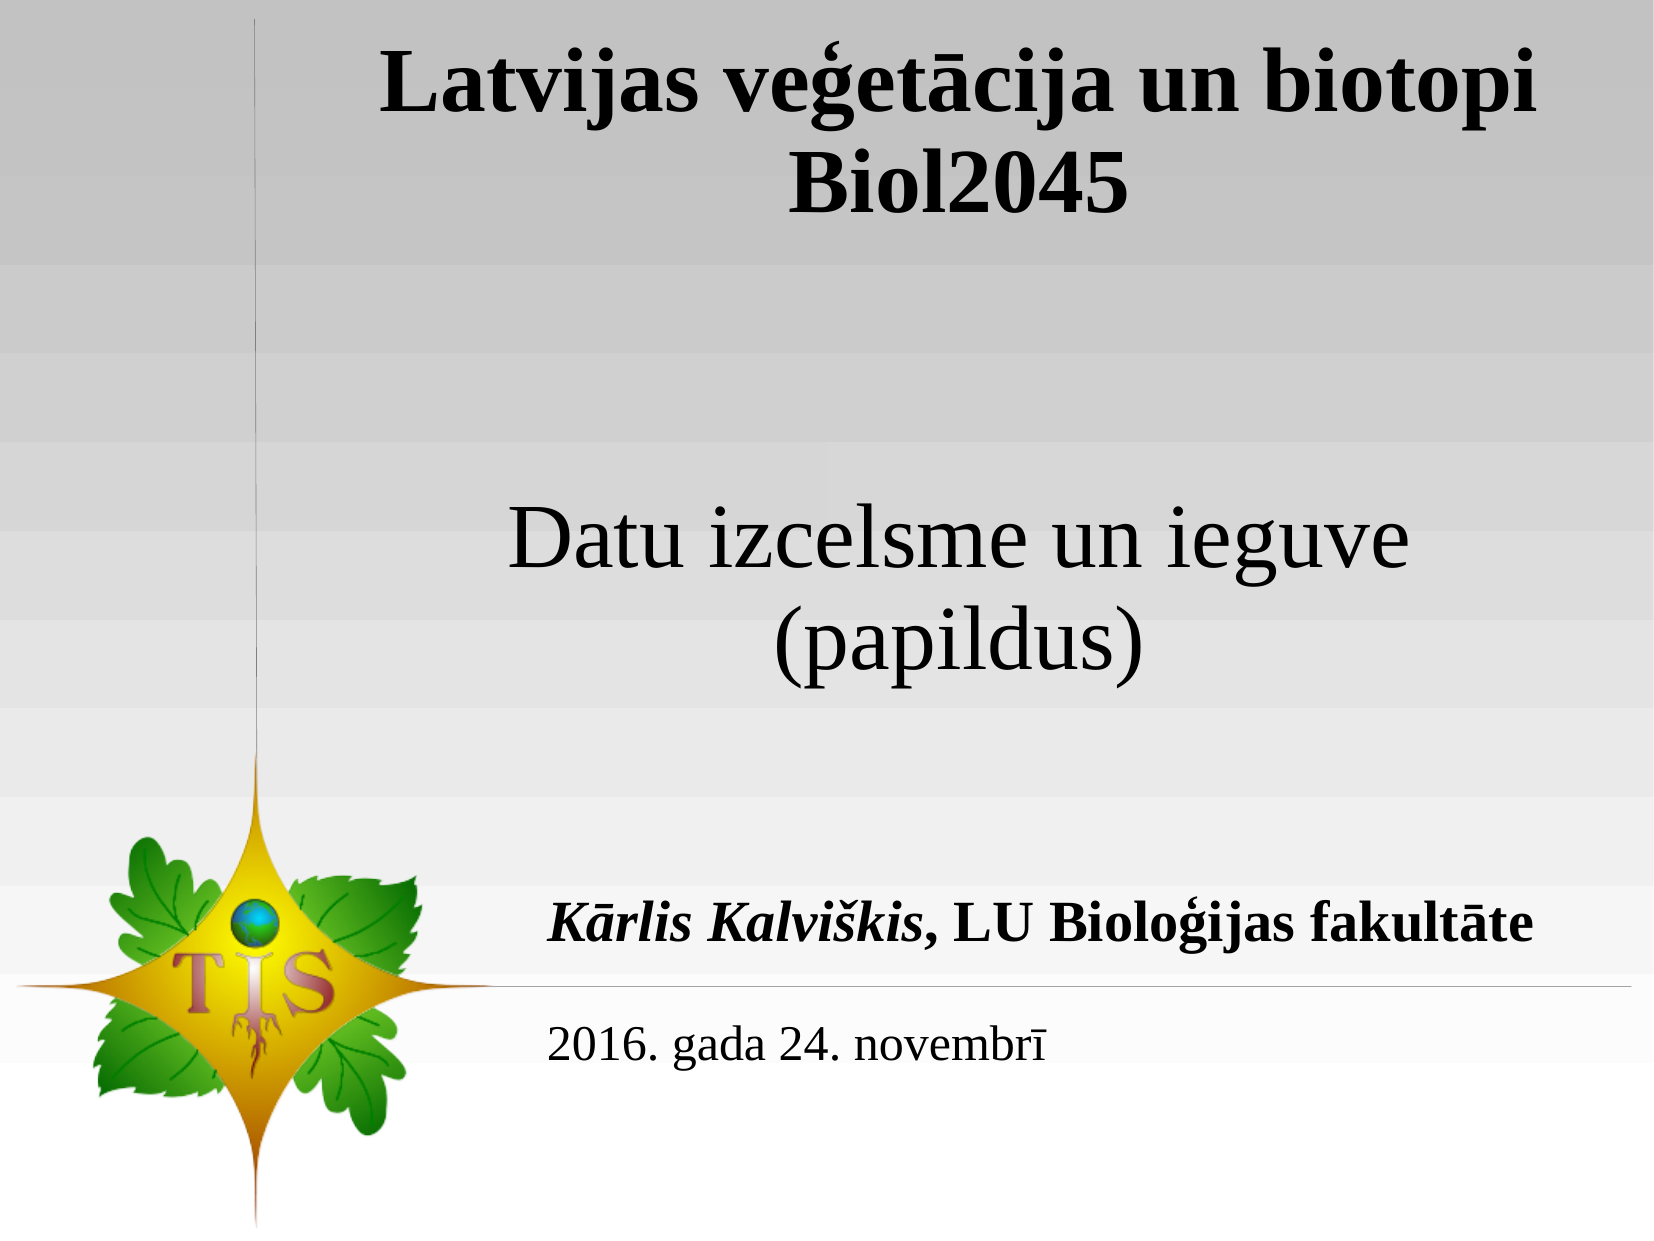

# Datu izcelsme un ieguve (papildus)
2016. gada 24. novembrī